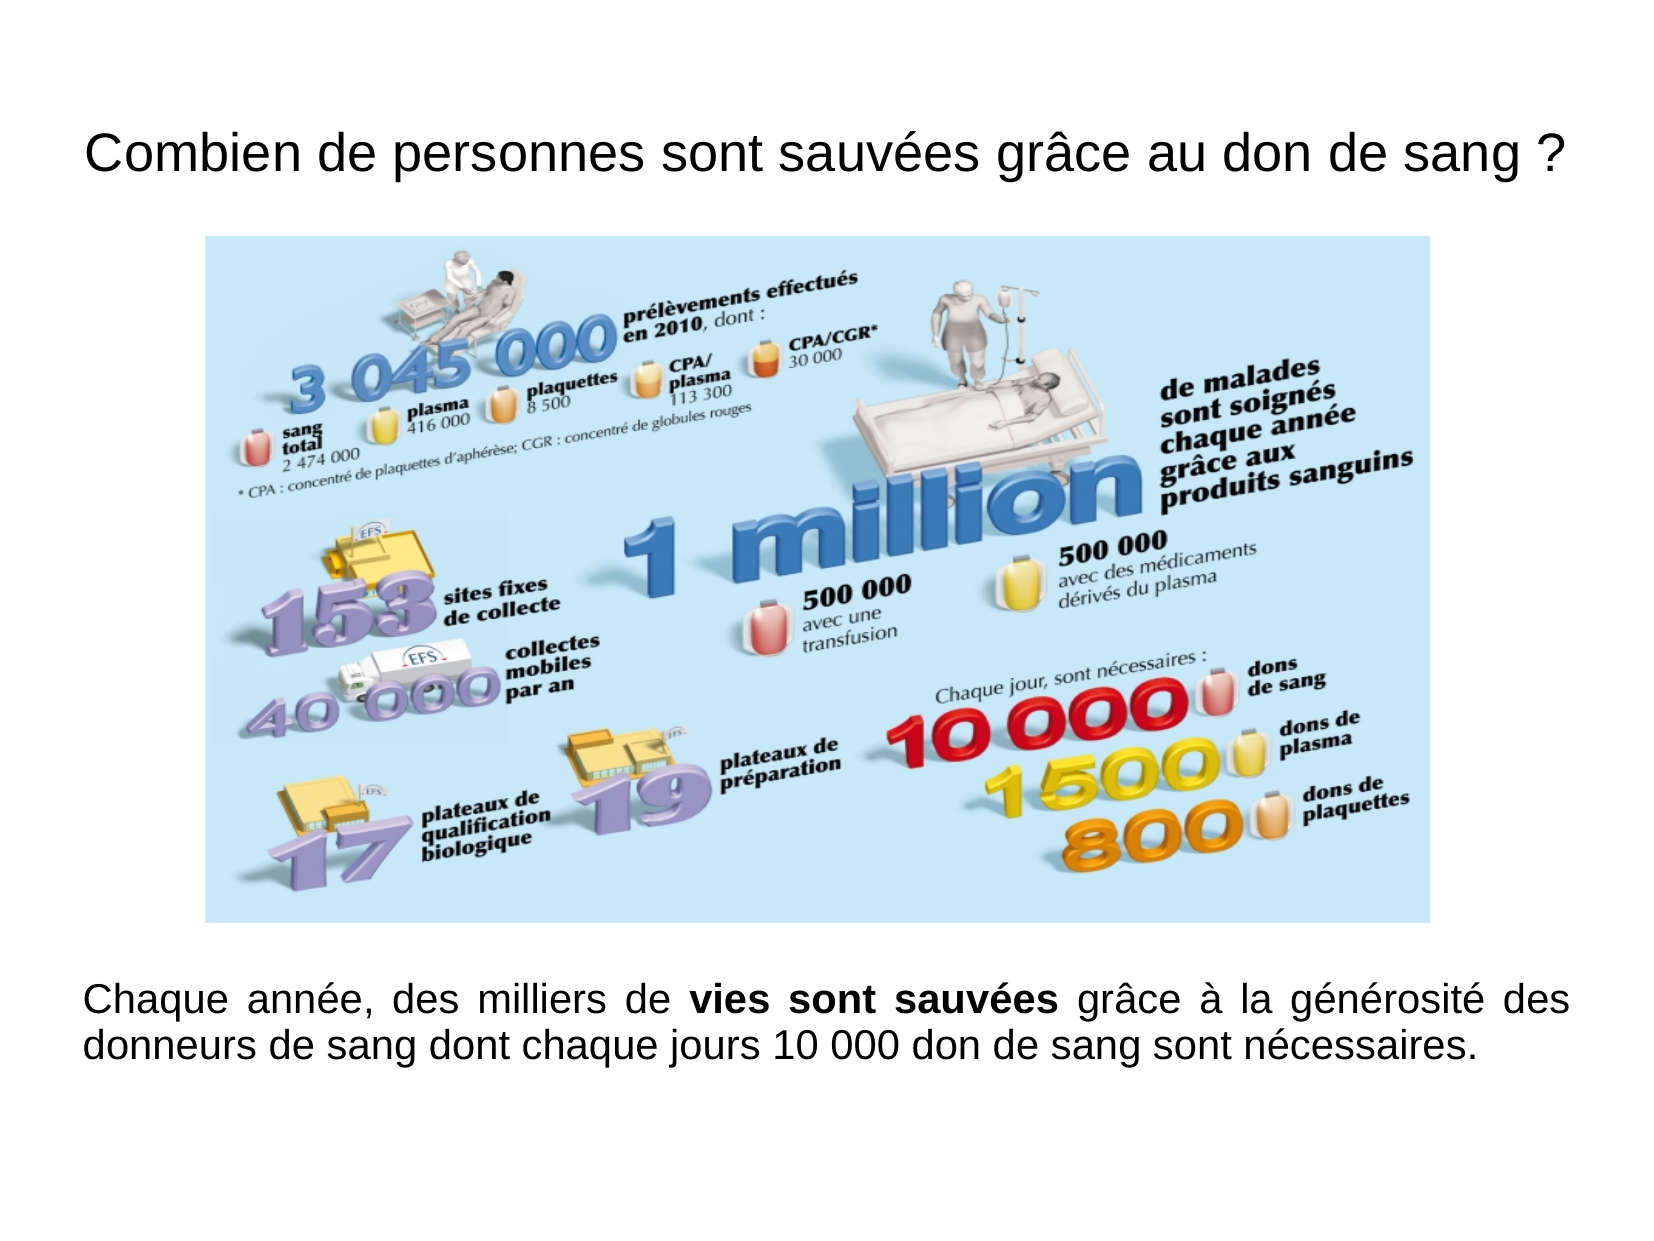

# Combien de personnes sont sauvées grâce au don de sang ?
Chaque année, des milliers de vies sont sauvées grâce à la générosité des donneurs de sang dont chaque jours 10 000 don de sang sont nécessaires.